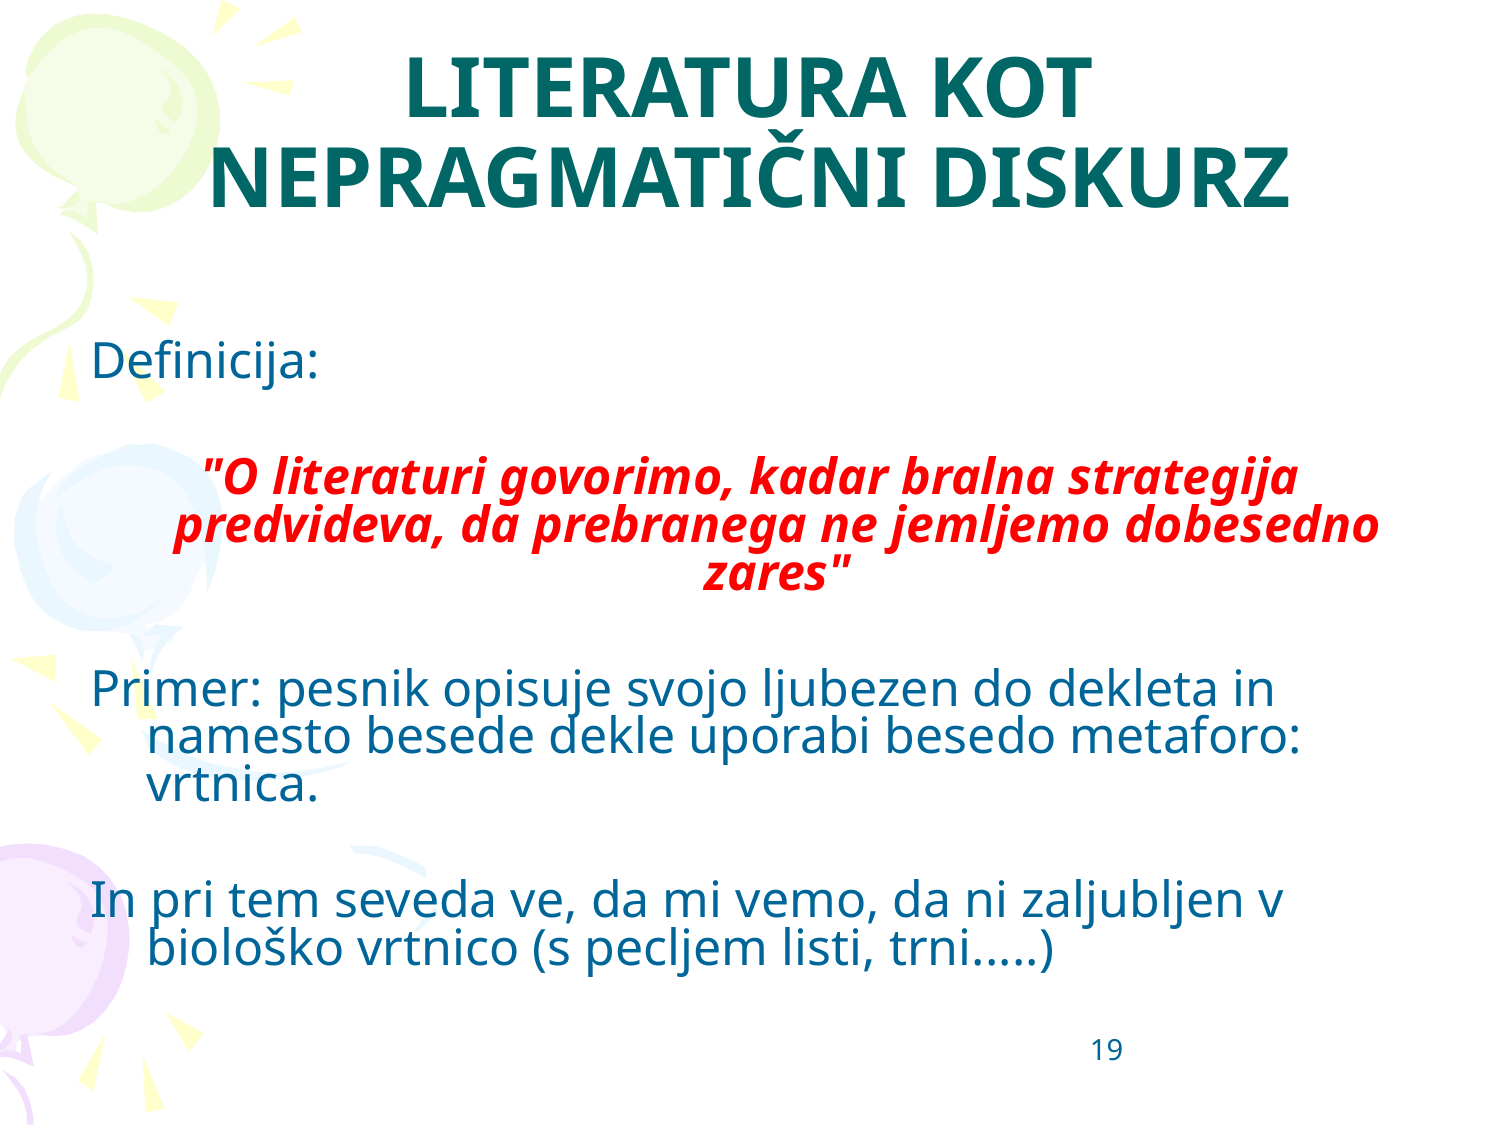

# LITERATURA KOT NEPRAGMATIČNI DISKURZ
Definicija:
"O literaturi govorimo, kadar bralna strategija predvideva, da prebranega ne jemljemo dobesedno zares"
Primer: pesnik opisuje svojo ljubezen do dekleta in namesto besede dekle uporabi besedo metaforo: vrtnica.
In pri tem seveda ve, da mi vemo, da ni zaljubljen v biološko vrtnico (s pecljem listi, trni.....)